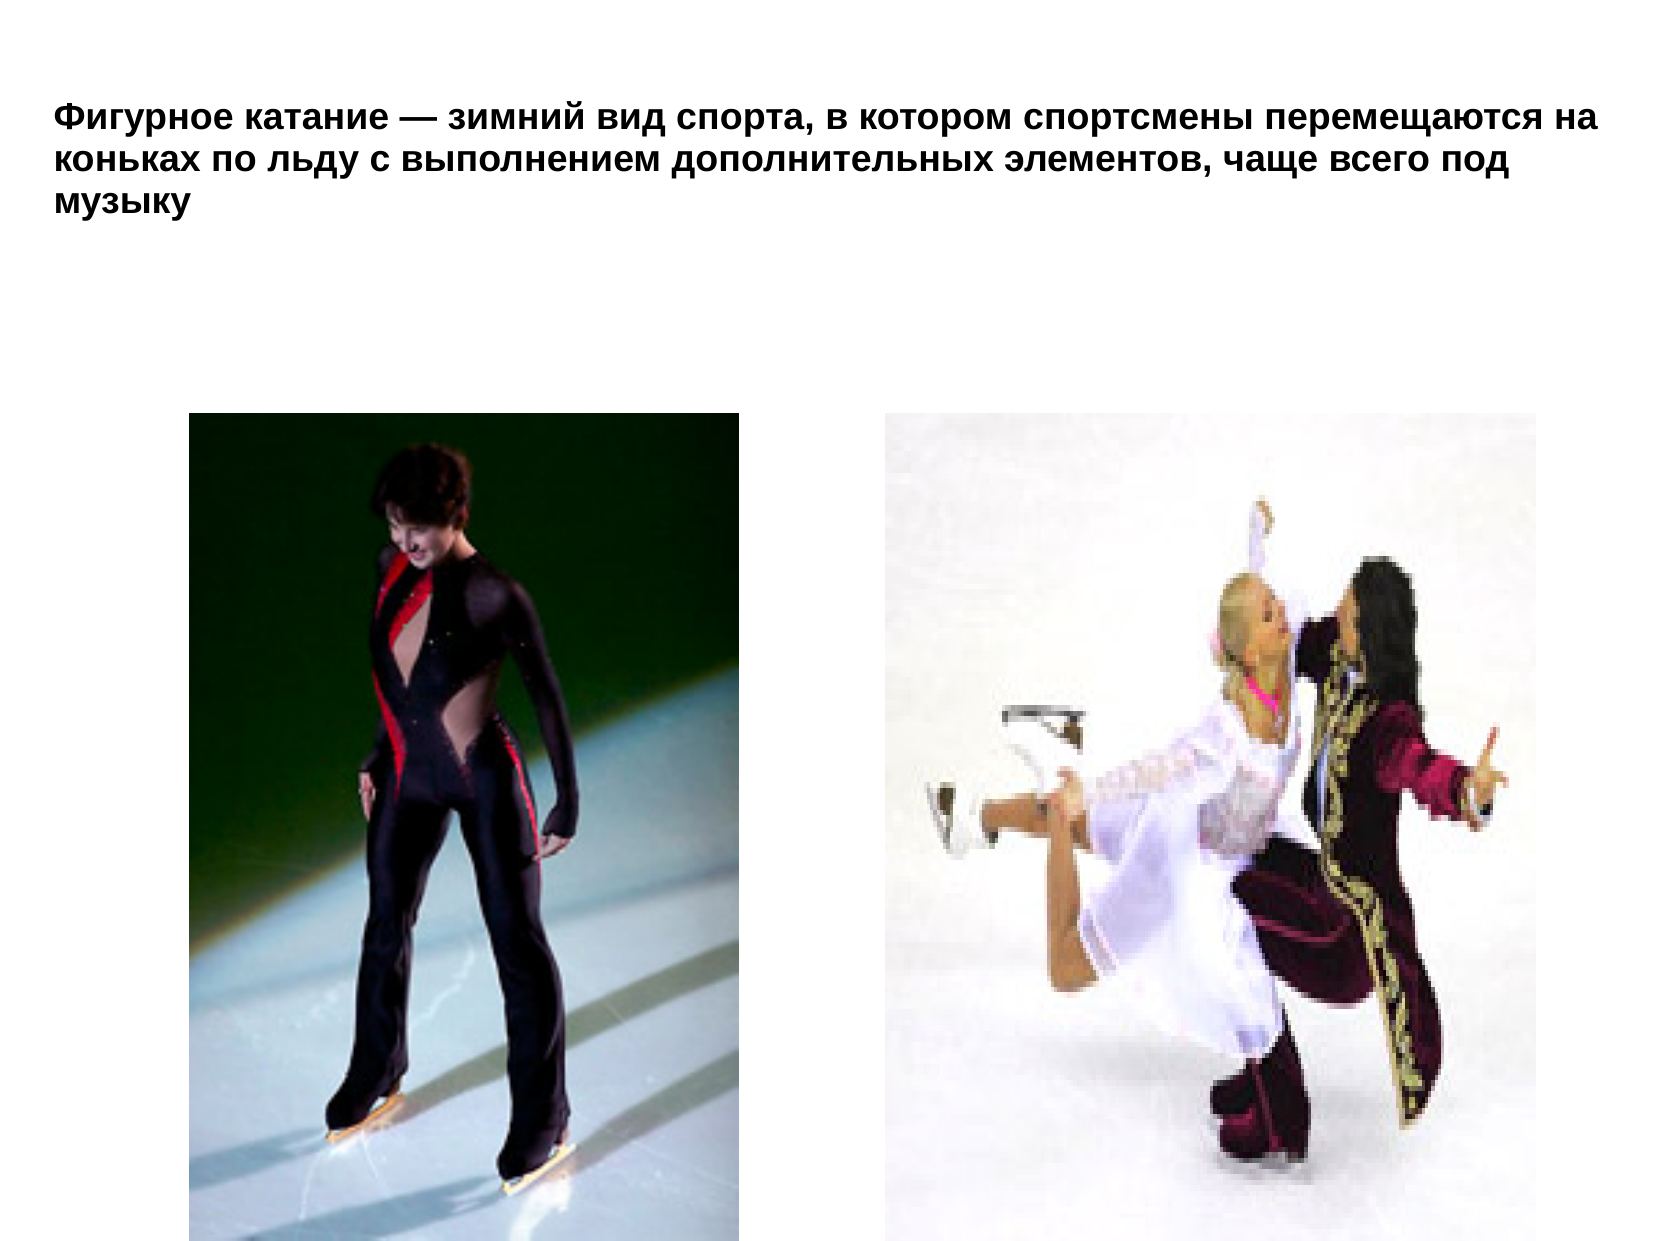

Фигурное катание — зимний вид спорта, в котором спортсмены перемещаются на коньках по льду с выполнением дополнительных элементов, чаще всего под музыку